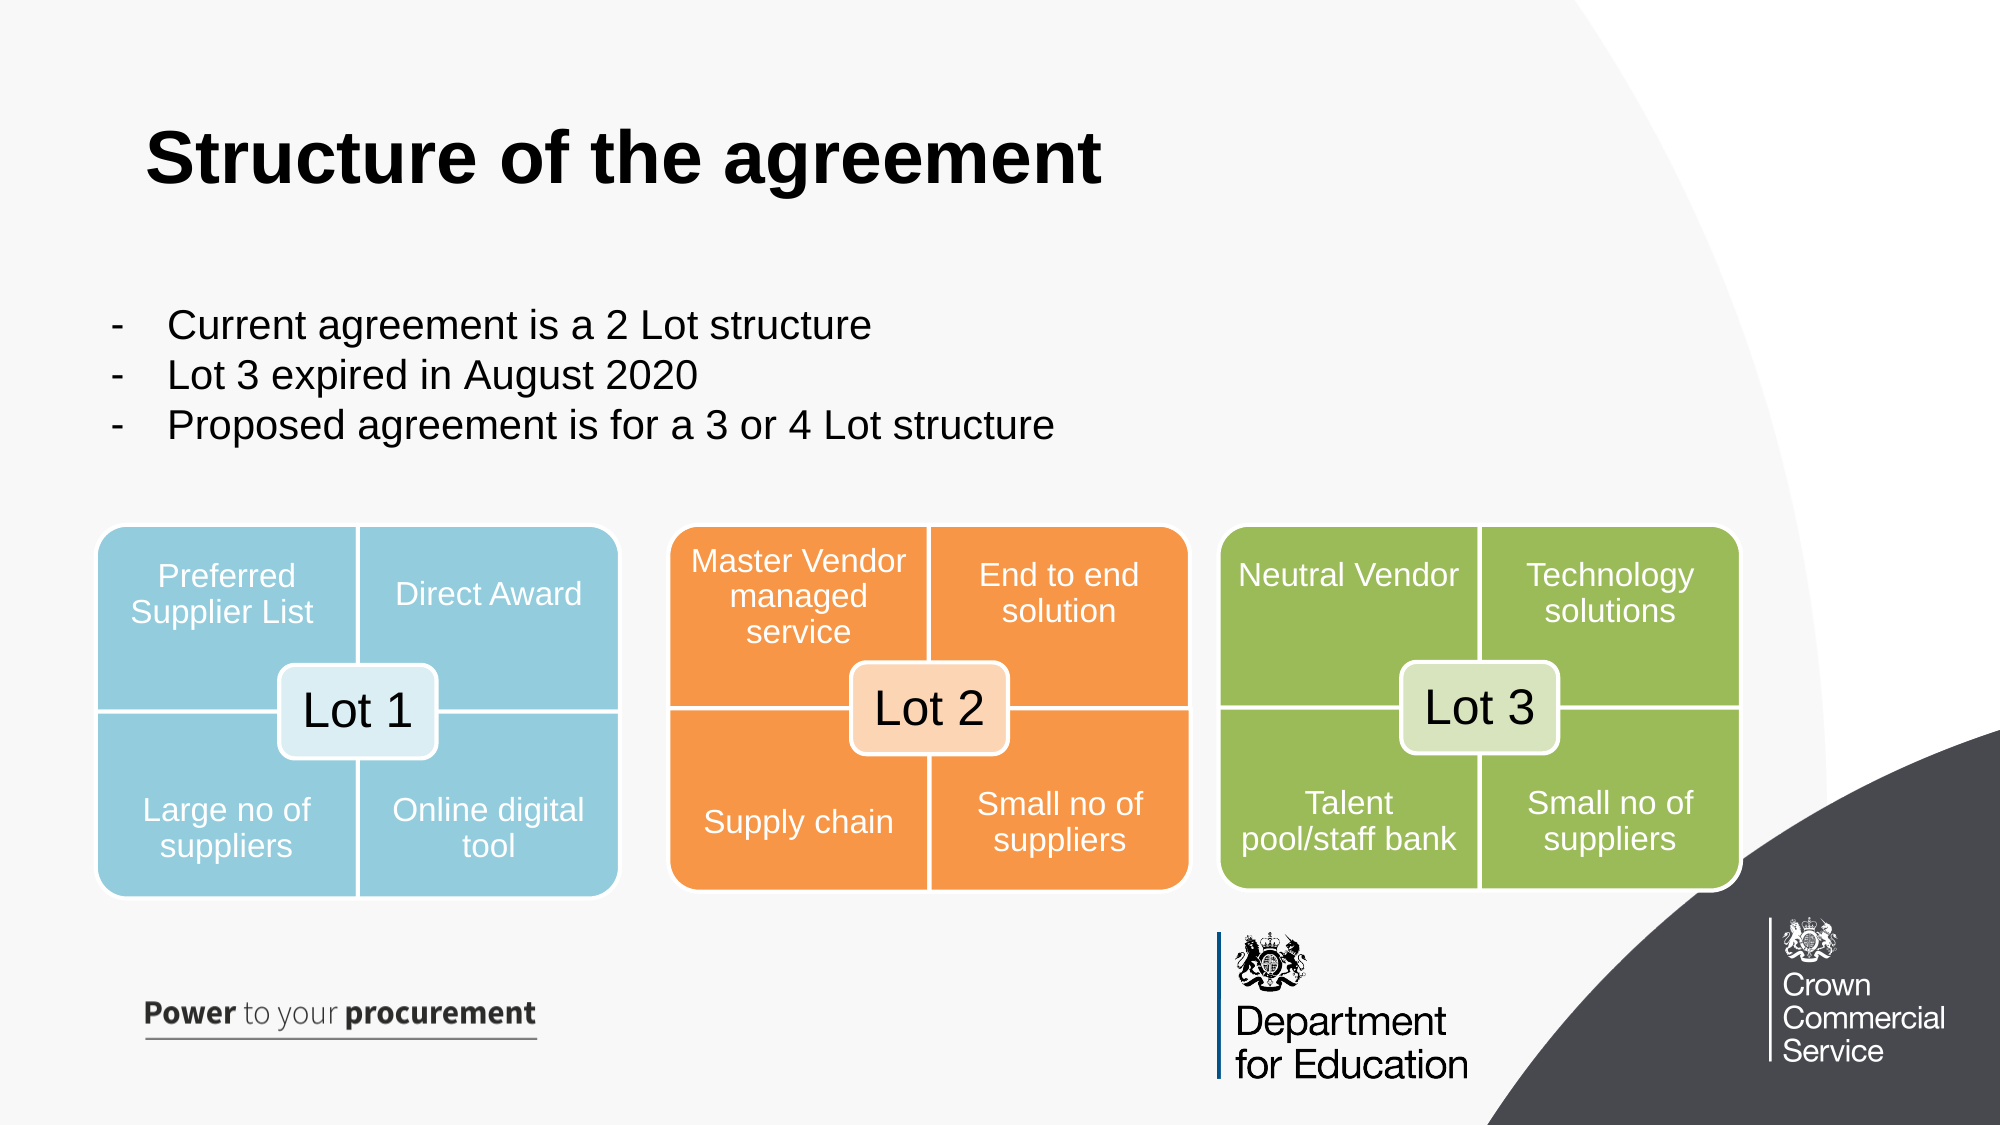

Structure of the agreement
Current agreement is a 2 Lot structure
Lot 3 expired in August 2020
Proposed agreement is for a 3 or 4 Lot structure
Preferred Supplier List
Direct Award
Lot 1
Large no of suppliers
Online digital tool
Master Vendor managed service
End to end solution
Lot 2
Supply chain
Small no of suppliers
Neutral Vendor
Technology solutions
Lot 3
Talent pool/staff bank
Small no of suppliers